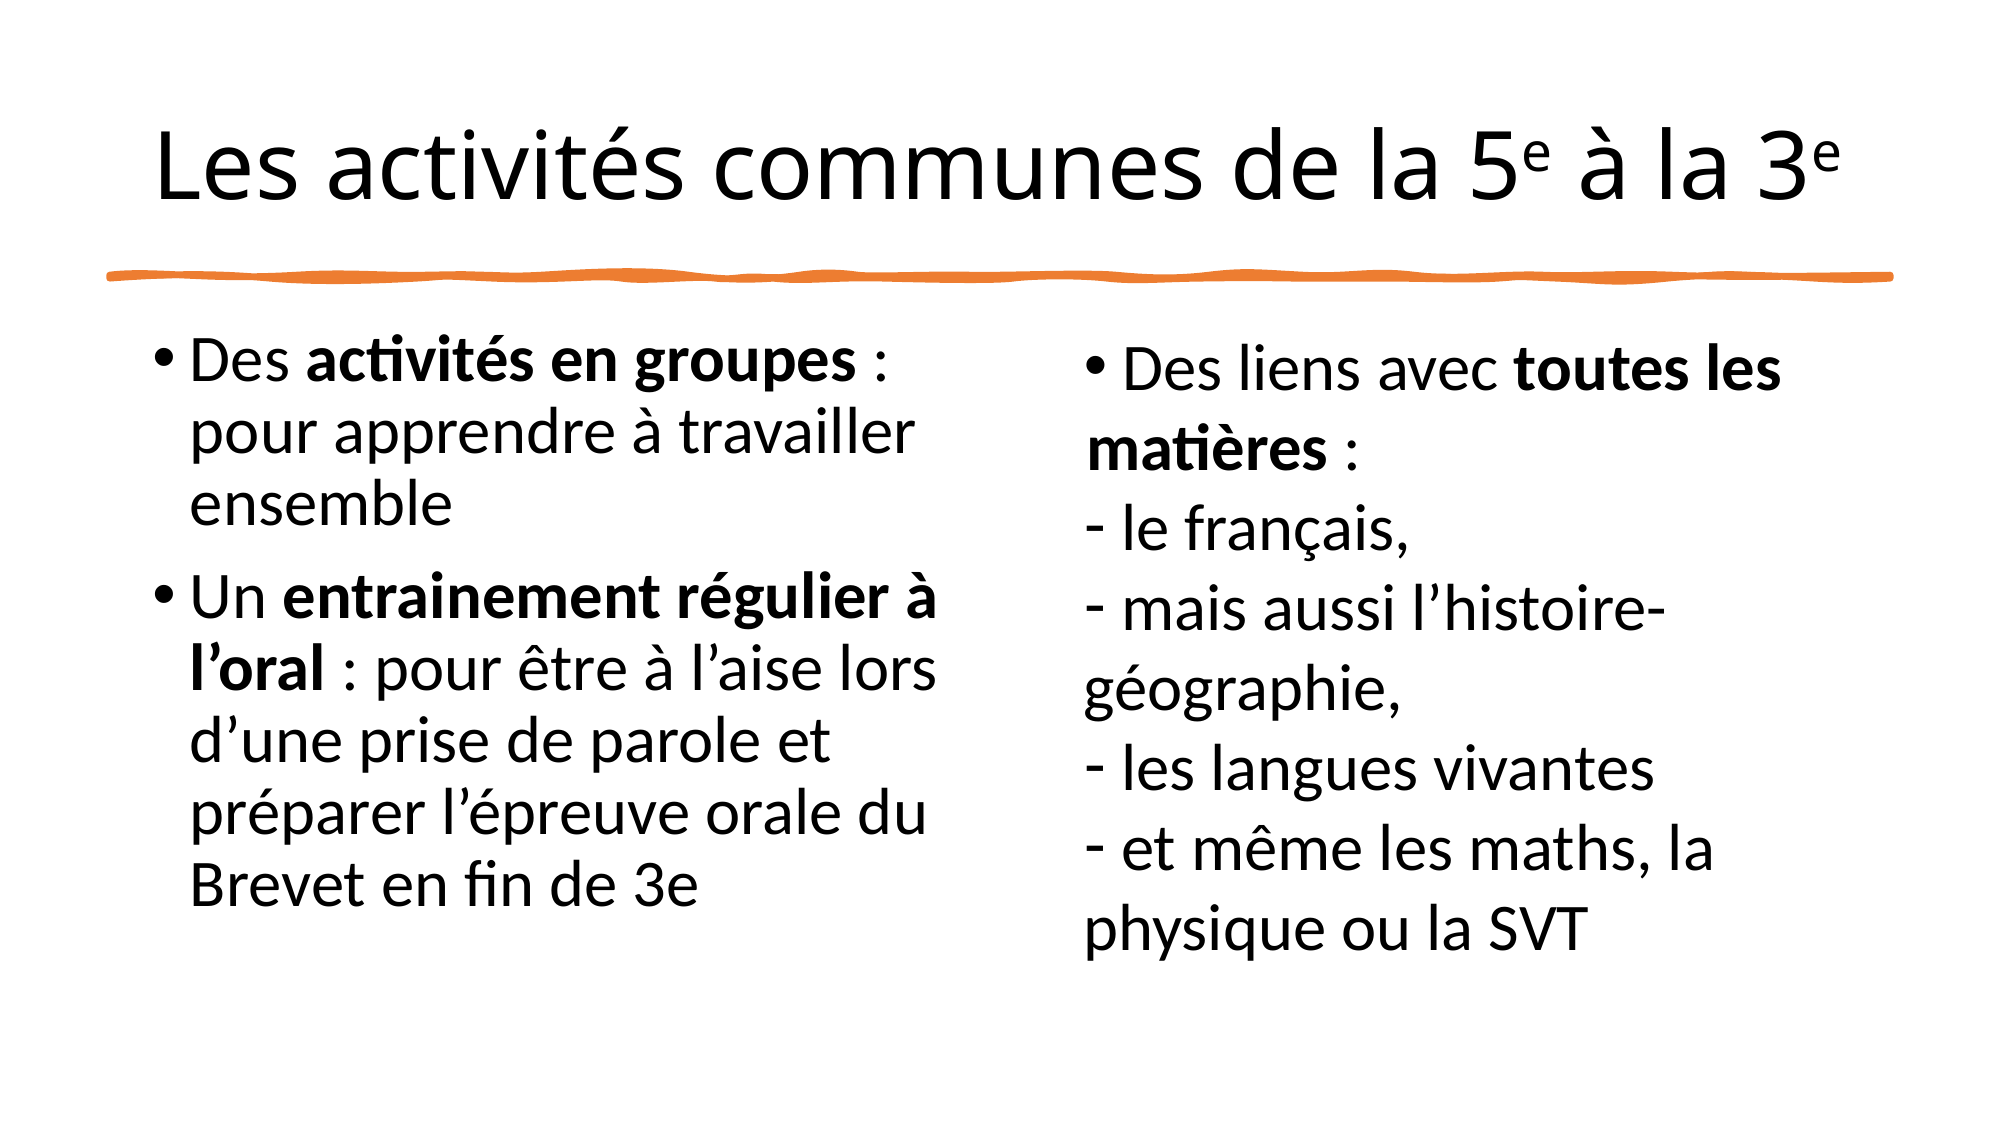

# Les activités communes de la 5e à la 3e
Des activités en groupes : pour apprendre à travailler ensemble
Un entrainement régulier à l’oral : pour être à l’aise lors d’une prise de parole et préparer l’épreuve orale du Brevet en fin de 3e
 Des liens avec toutes les matières :
 le français,
 mais aussi l’histoire-géographie,
 les langues vivantes
 et même les maths, la physique ou la SVT